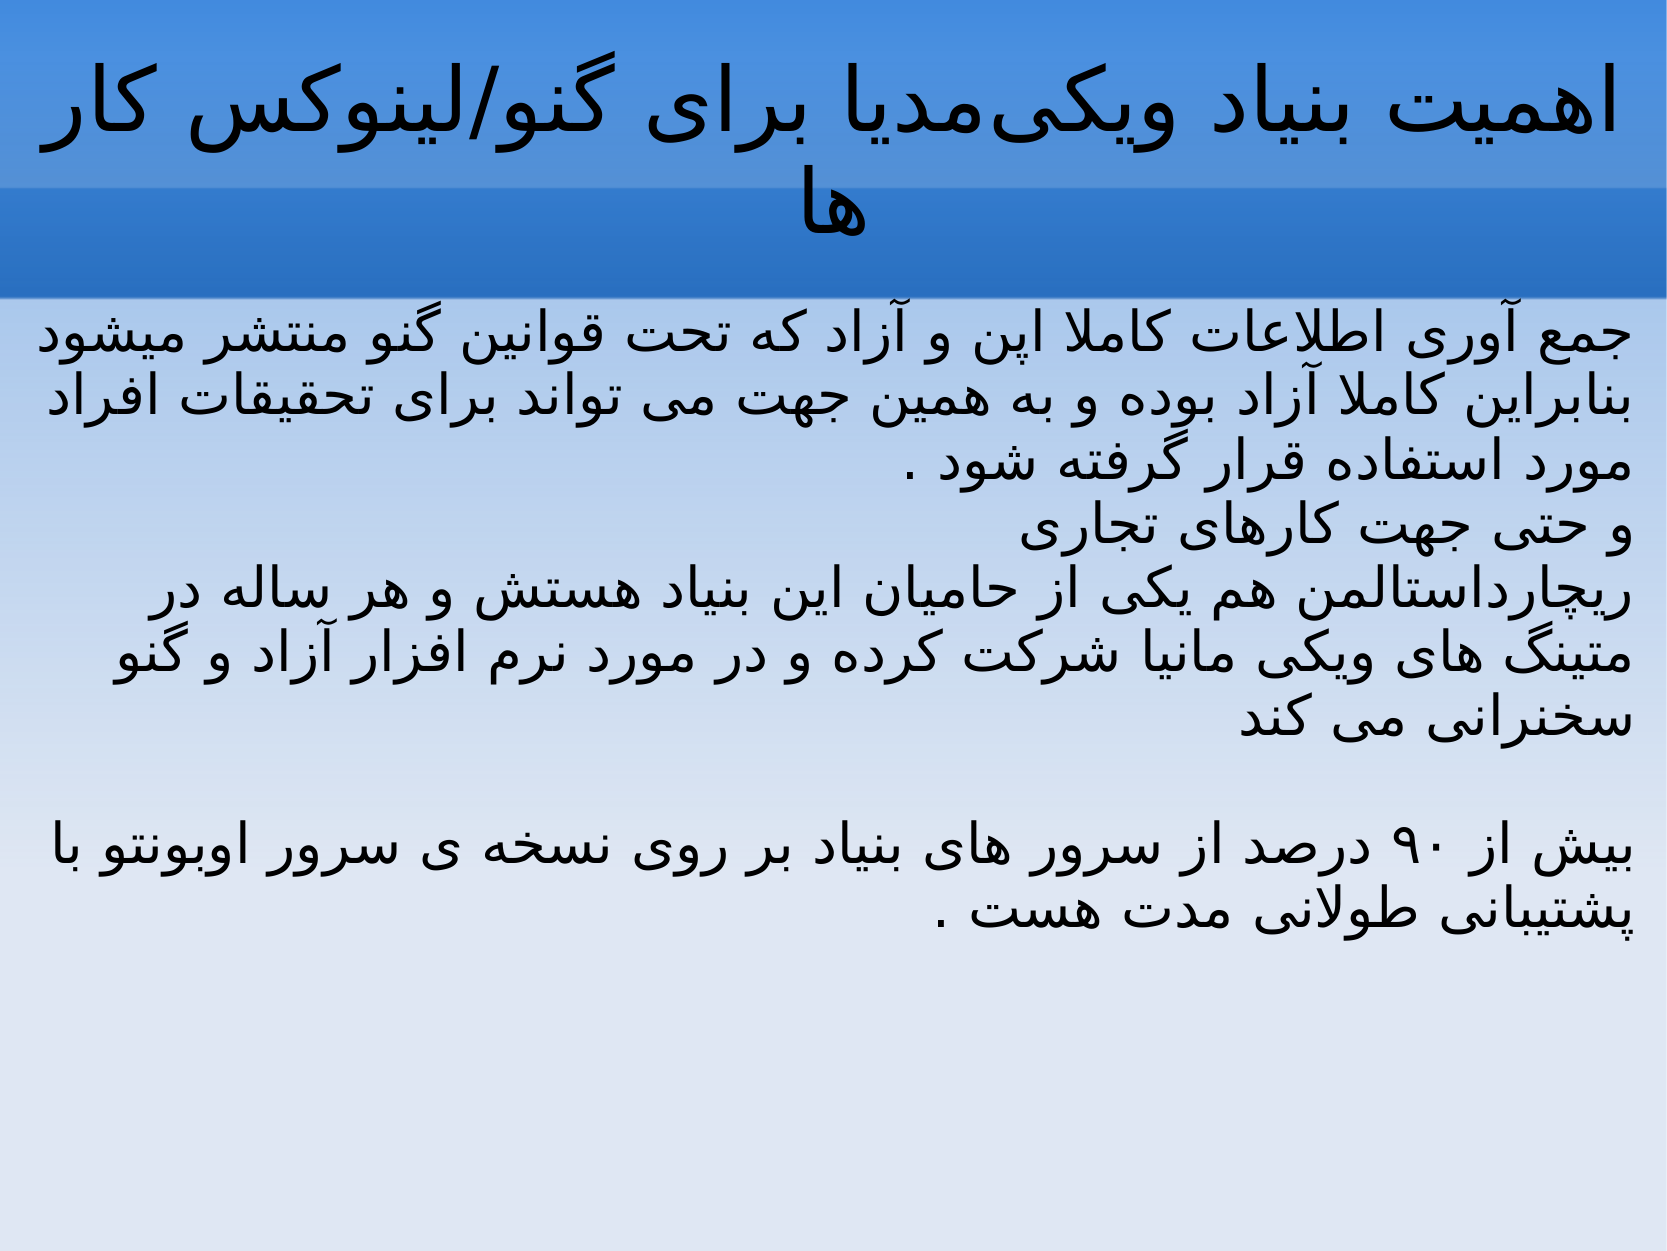

# اهمیت بنیاد ویکی‌مدیا برای گنو/لینوکس کار ها
جمع آوری اطلاعات کاملا اپن و آزاد که تحت قوانین گنو منتشر میشود بنابراین کاملا آزاد بوده و به همین جهت می تواند برای تحقیقات افراد مورد استفاده قرار گرفته شود .
و حتی جهت کارهای تجاری
ریچارداستالمن هم یکی از حامیان این بنیاد هستش و هر ساله در متینگ های ویکی مانیا شرکت کرده و در مورد نرم افزار آزاد و گنو
سخنرانی می کند
بیش از ۹۰ درصد از سرور های بنیاد بر روی نسخه ی سرور اوبونتو با پشتیبانی طولانی مدت هست .